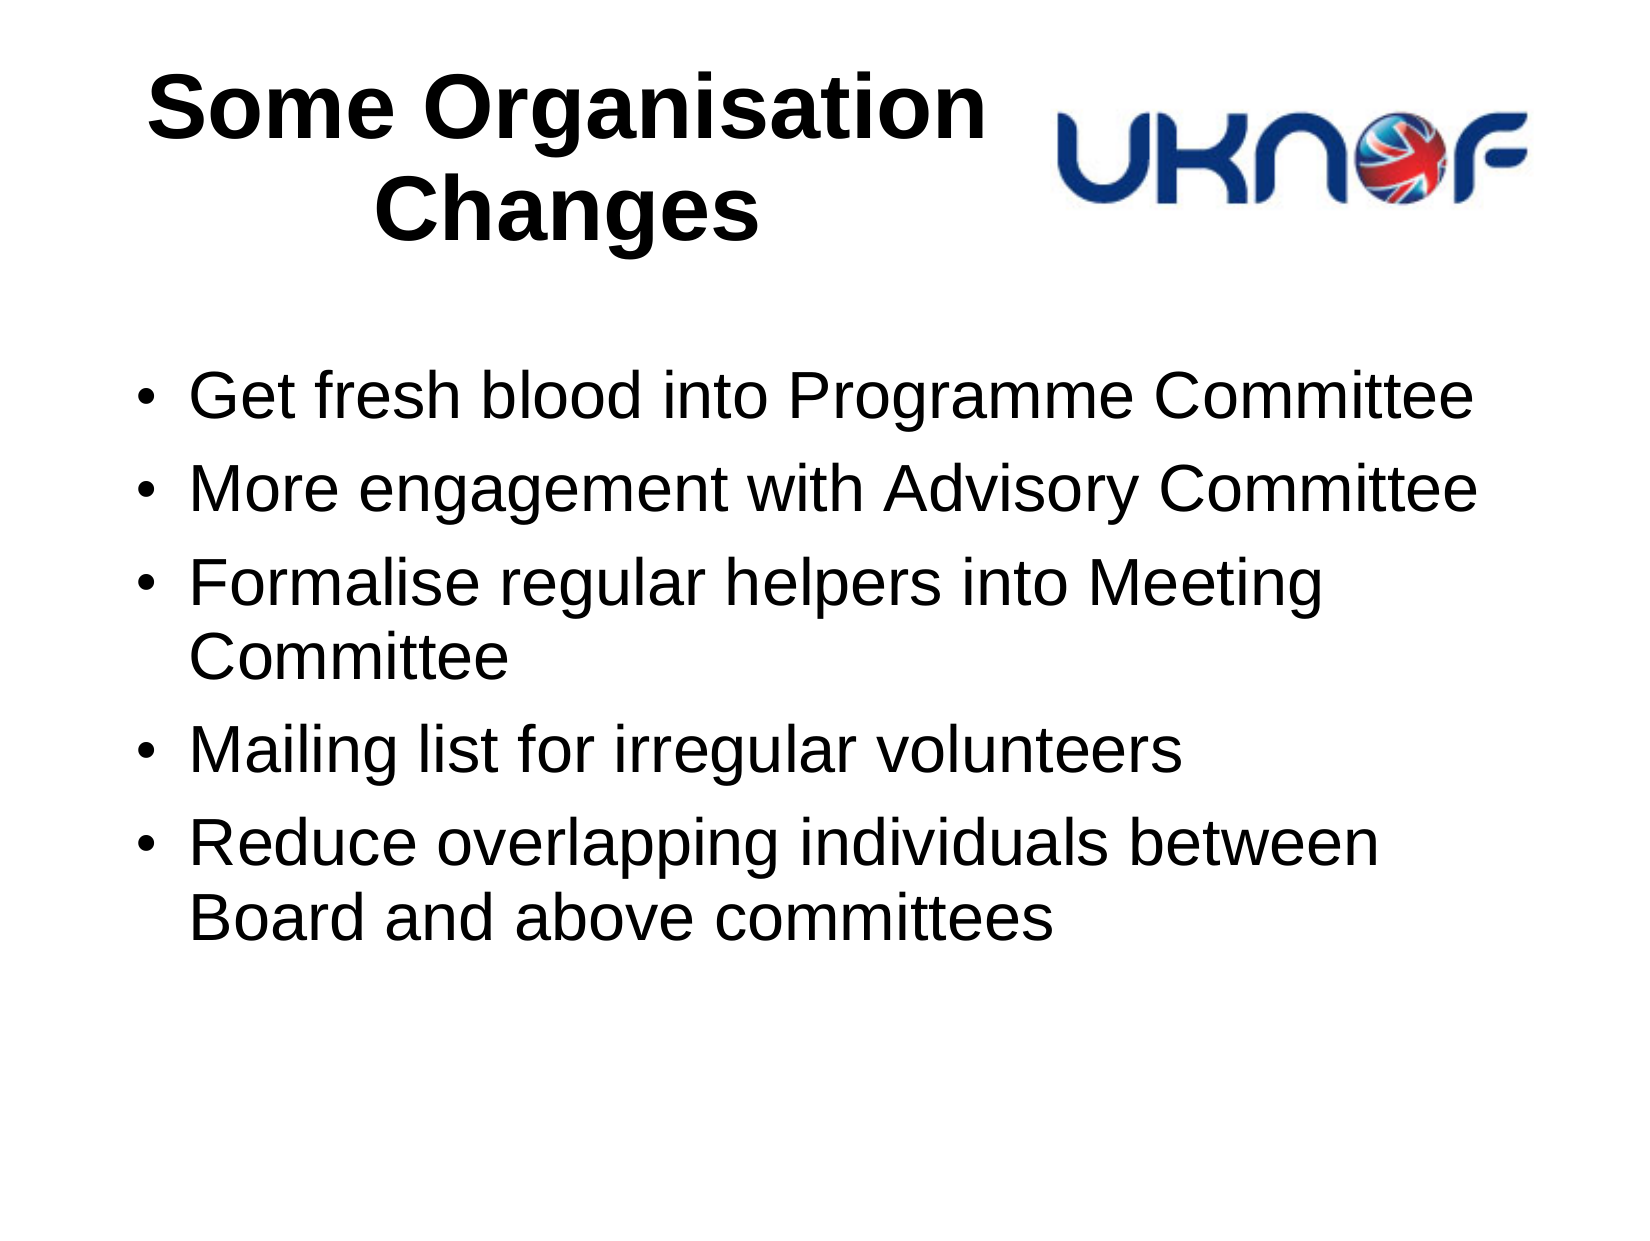

# Some Organisation Changes
Get fresh blood into Programme Committee
More engagement with Advisory Committee
Formalise regular helpers into Meeting Committee
Mailing list for irregular volunteers
Reduce overlapping individuals between Board and above committees